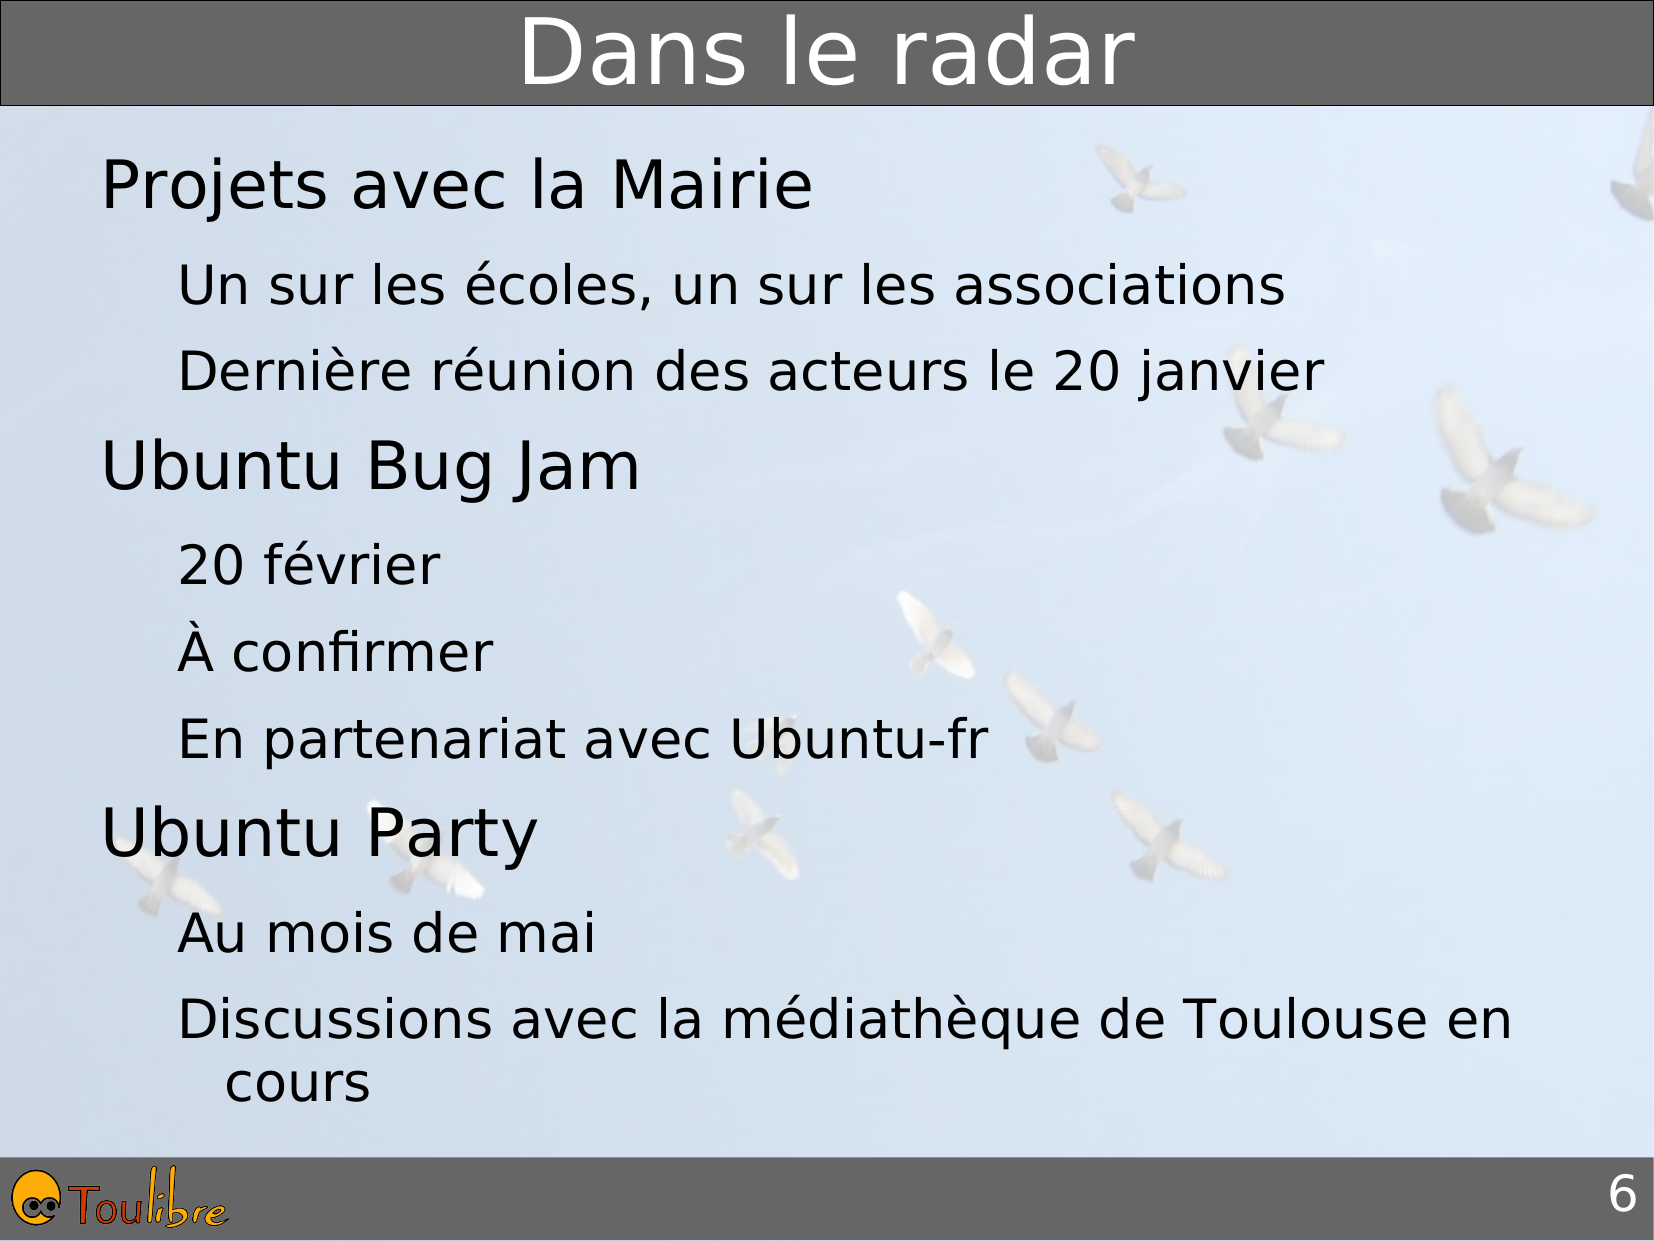

# Dans le radar
Projets avec la Mairie
Un sur les écoles, un sur les associations
Dernière réunion des acteurs le 20 janvier
Ubuntu Bug Jam
20 février
À confirmer
En partenariat avec Ubuntu-fr
Ubuntu Party
Au mois de mai
Discussions avec la médiathèque de Toulouse en cours